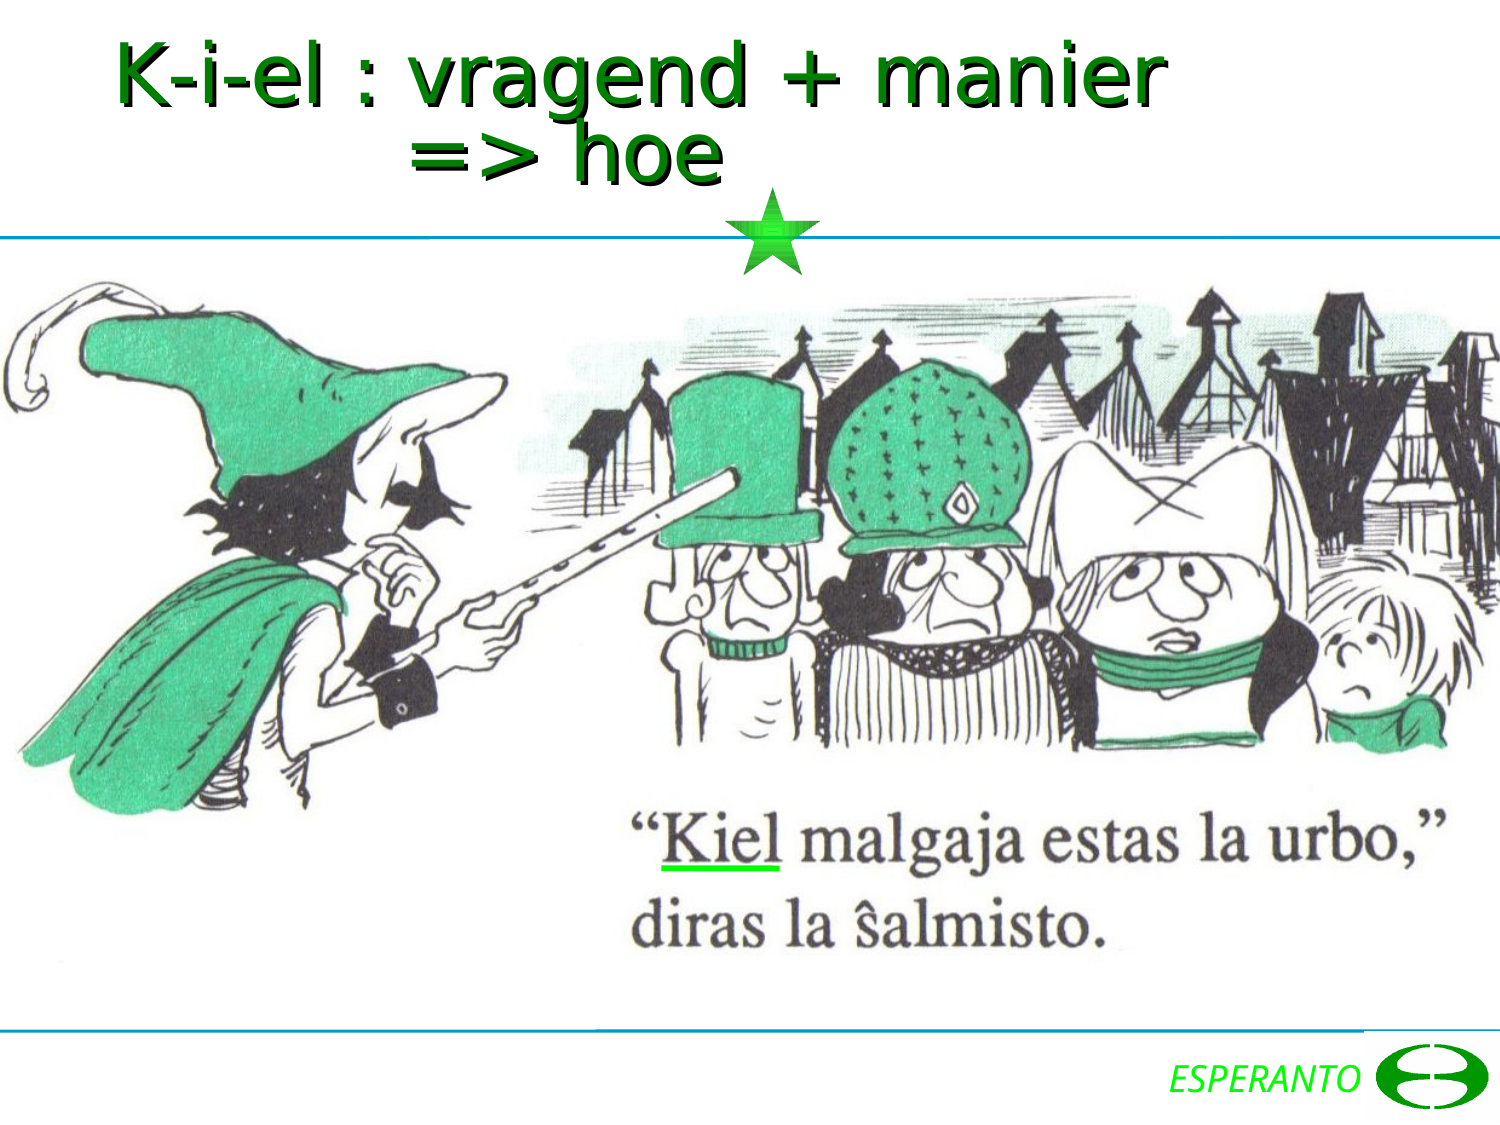

# K-i-el : vragend + manier => hoe